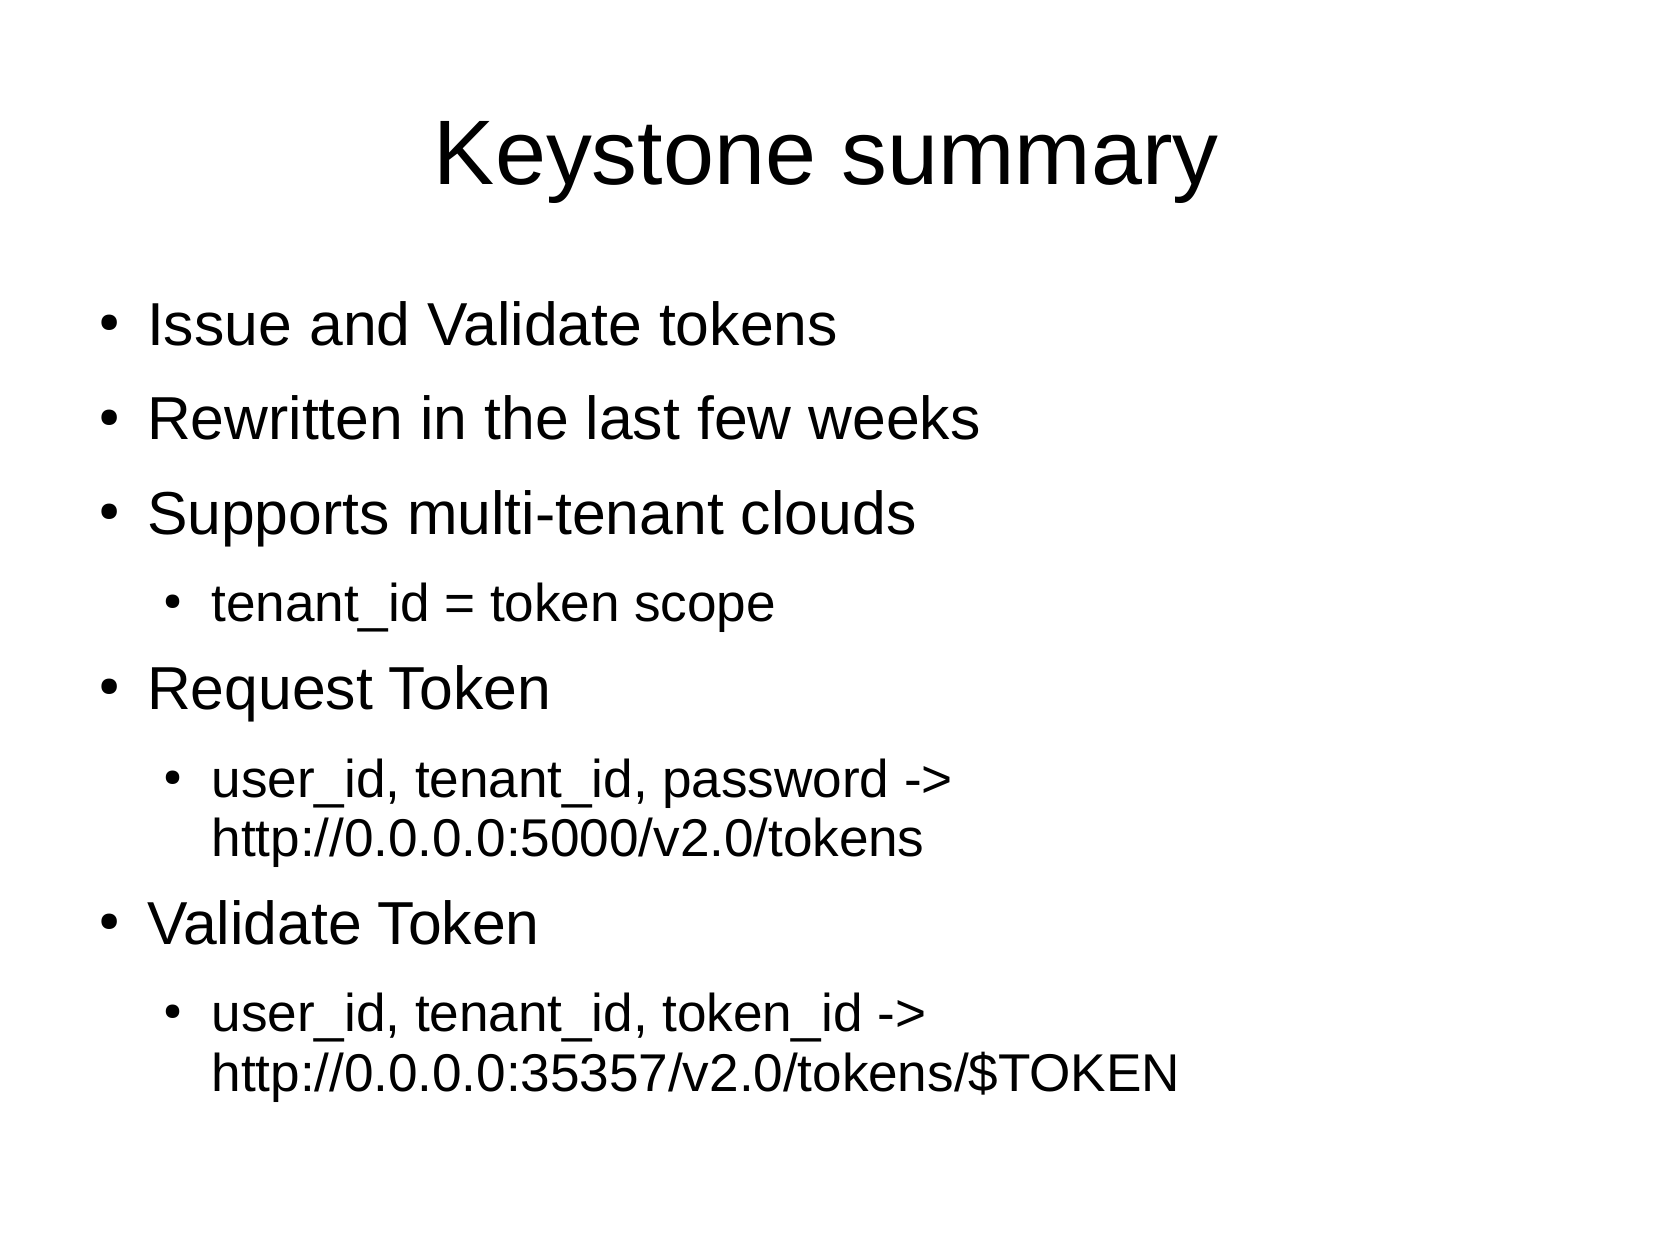

# Keystone summary
Issue and Validate tokens
Rewritten in the last few weeks
Supports multi-tenant clouds
tenant_id = token scope
Request Token
user_id, tenant_id, password -> http://0.0.0.0:5000/v2.0/tokens
Validate Token
user_id, tenant_id, token_id -> http://0.0.0.0:35357/v2.0/tokens/$TOKEN